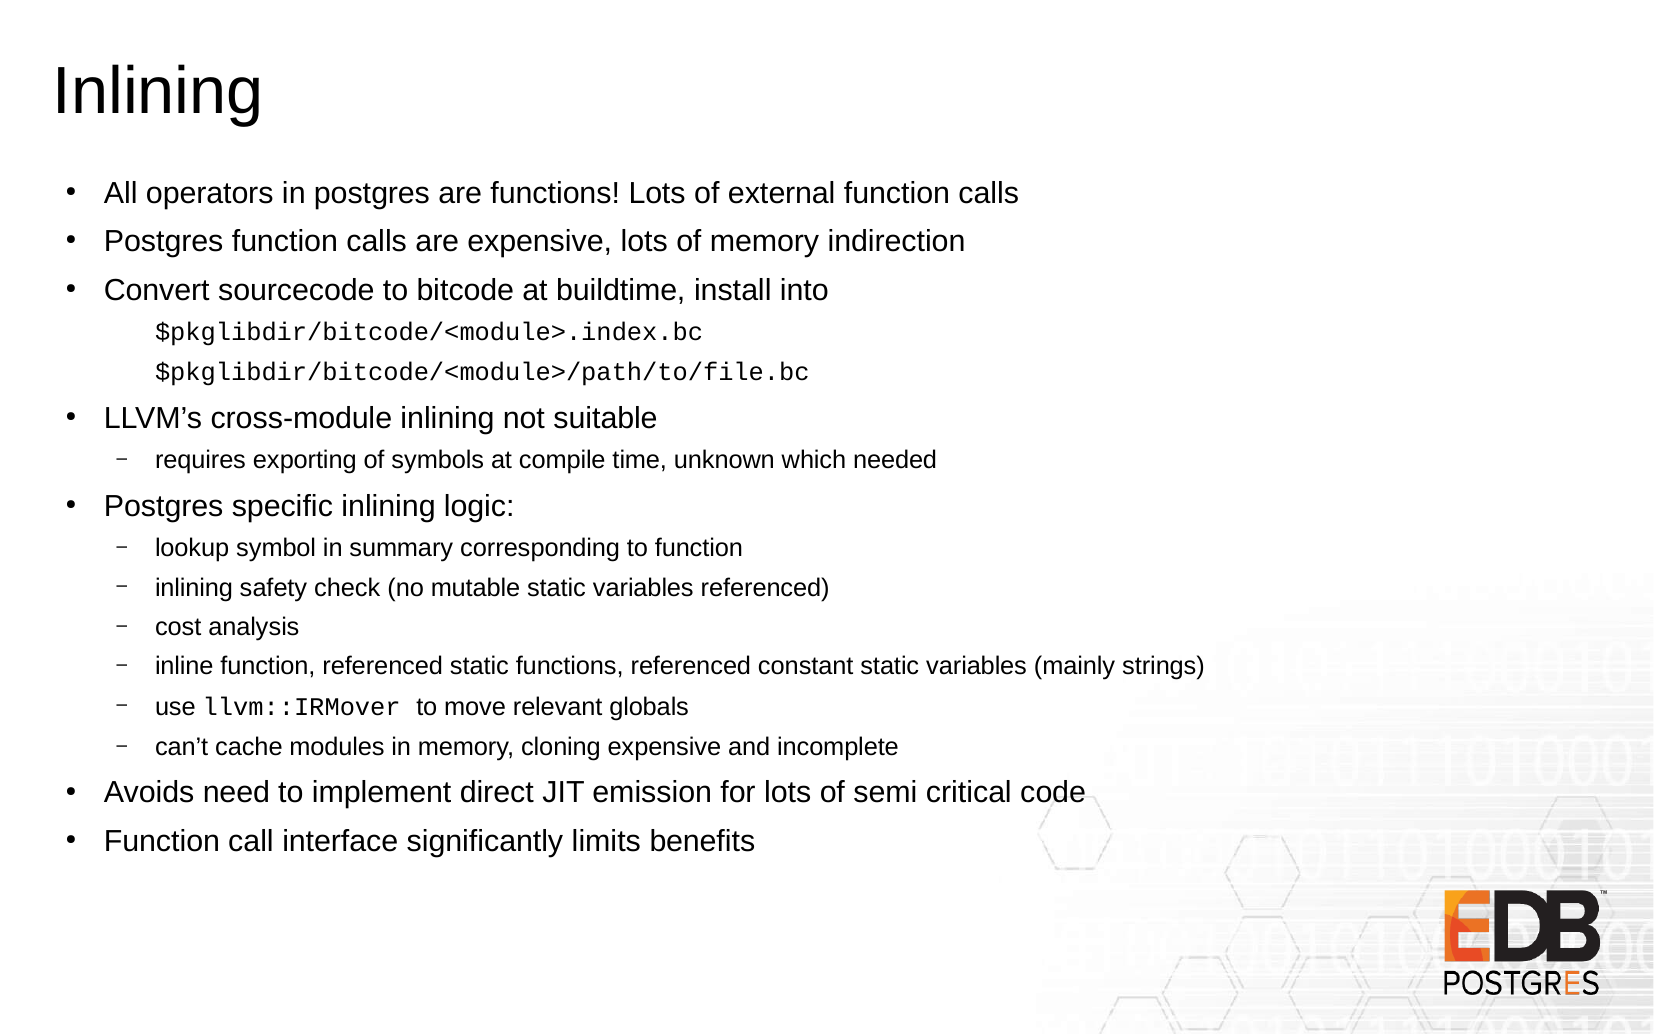

# Inlining
All operators in postgres are functions! Lots of external function calls
Postgres function calls are expensive, lots of memory indirection
Convert sourcecode to bitcode at buildtime, install into
$pkglibdir/bitcode/<module>.index.bc
$pkglibdir/bitcode/<module>/path/to/file.bc
LLVM’s cross-module inlining not suitable
requires exporting of symbols at compile time, unknown which needed
Postgres specific inlining logic:
lookup symbol in summary corresponding to function
inlining safety check (no mutable static variables referenced)
cost analysis
inline function, referenced static functions, referenced constant static variables (mainly strings)
use llvm::IRMover to move relevant globals
can’t cache modules in memory, cloning expensive and incomplete
Avoids need to implement direct JIT emission for lots of semi critical code
Function call interface significantly limits benefits